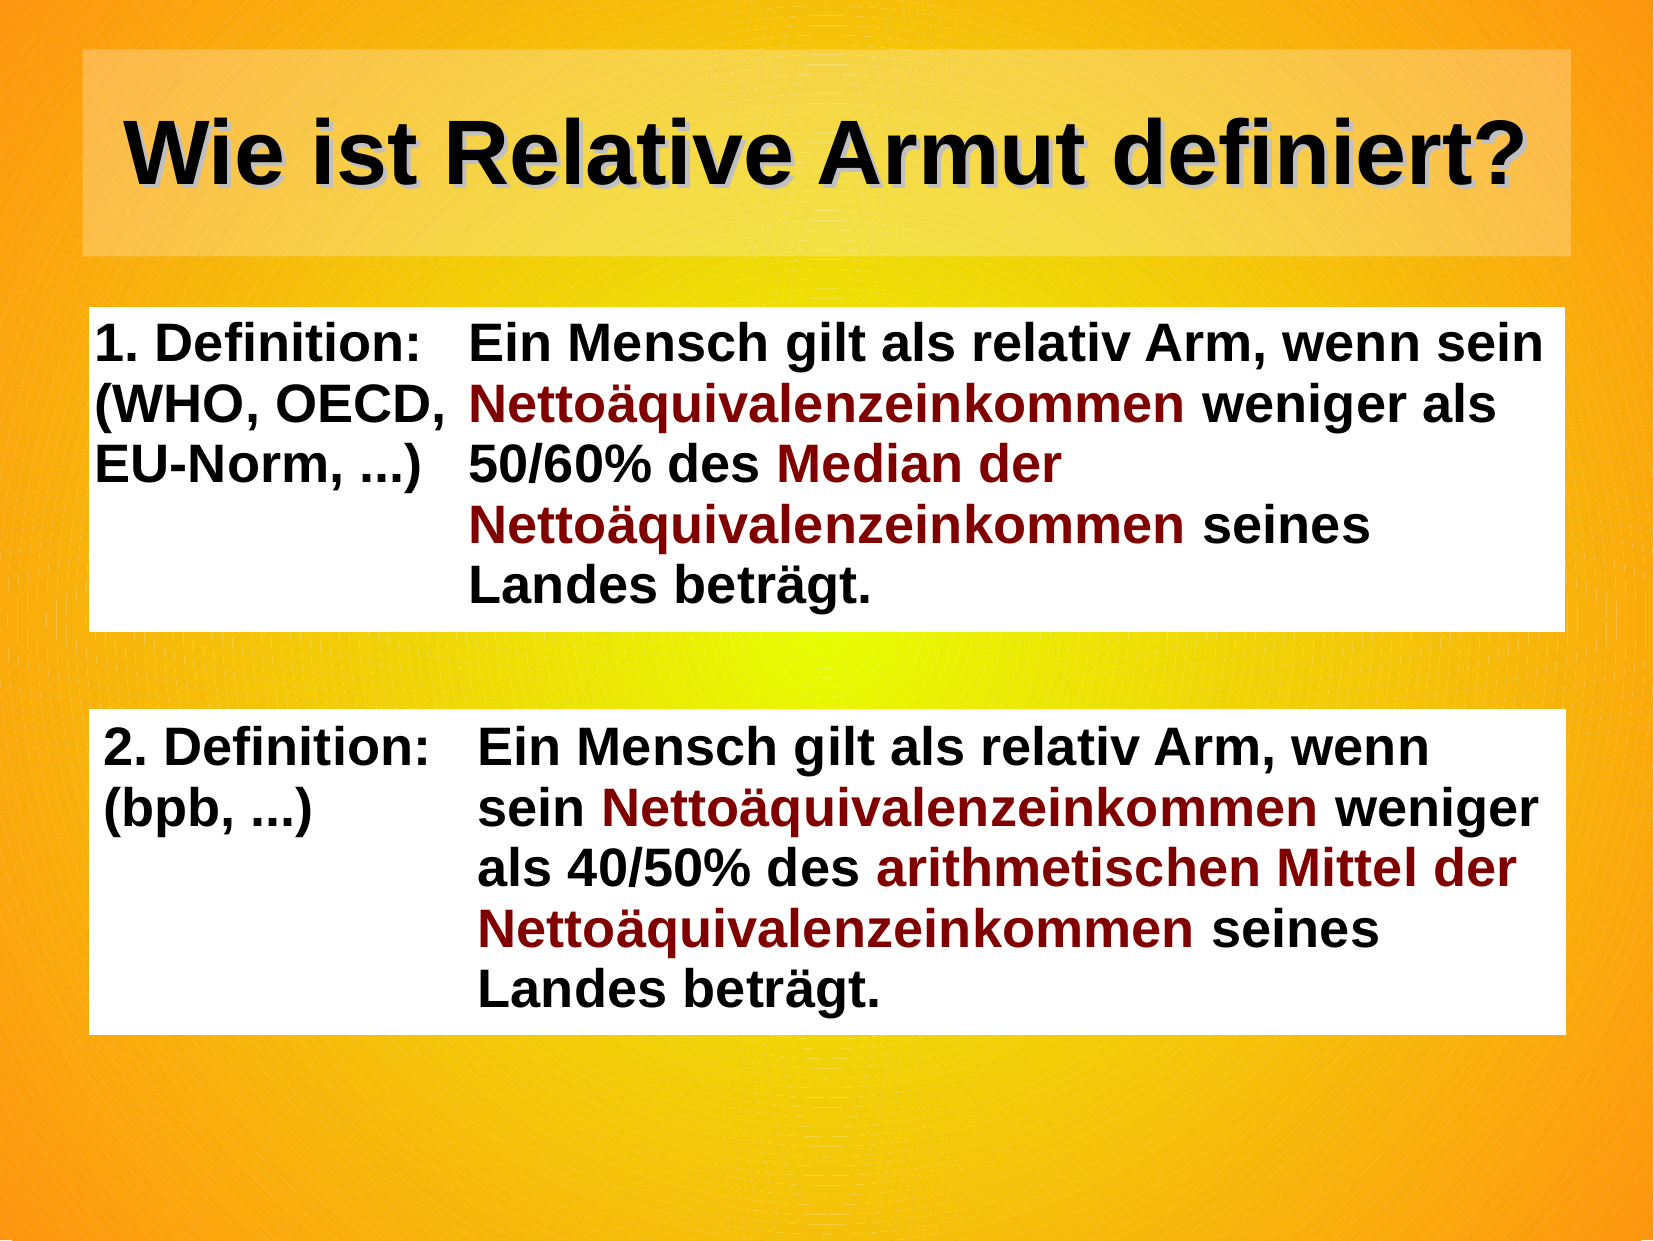

# Wie ist Relative Armut definiert?
| 1. Definition: (WHO, OECD, EU-Norm, ...) | Ein Mensch gilt als relativ Arm, wenn sein Nettoäquivalenzeinkommen weniger als 50/60% des Median der Nettoäquivalenzeinkommen seines Landes beträgt. |
| --- | --- |
| 2. Definition: (bpb, ...) | Ein Mensch gilt als relativ Arm, wenn sein Nettoäquivalenzeinkommen weniger als 40/50% des arithmetischen Mittel der Nettoäquivalenzeinkommen seines Landes beträgt. |
| --- | --- |